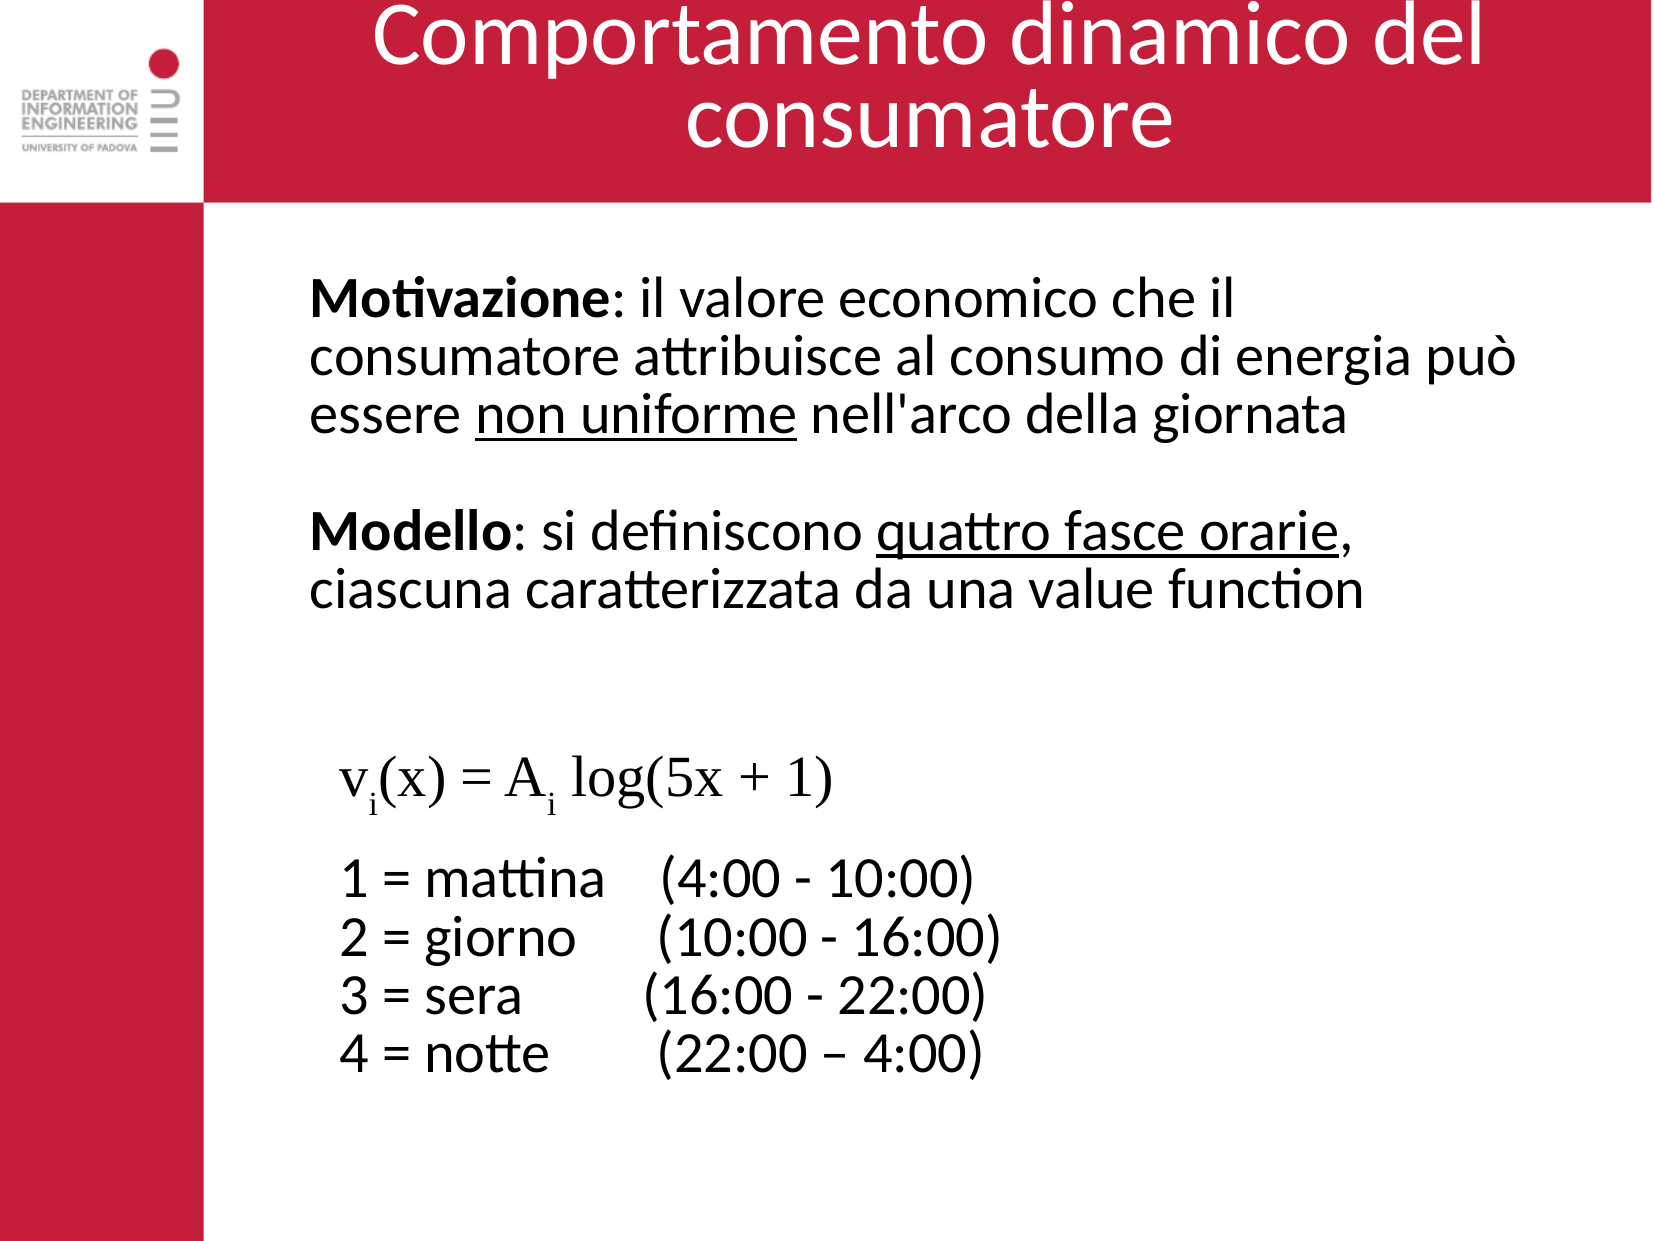

Comportamento dinamico del
consumatore
Motivazione: il valore economico che il consumatore attribuisce al consumo di energia può essere non uniforme nell'arco della giornata
Modello: si definiscono quattro fasce orarie, ciascuna caratterizzata da una value function
vi(x) = Ai log(5x + 1)
1 = mattina (4:00 - 10:00)
2 = giorno (10:00 - 16:00)
3 = sera (16:00 - 22:00)
4 = notte (22:00 – 4:00)